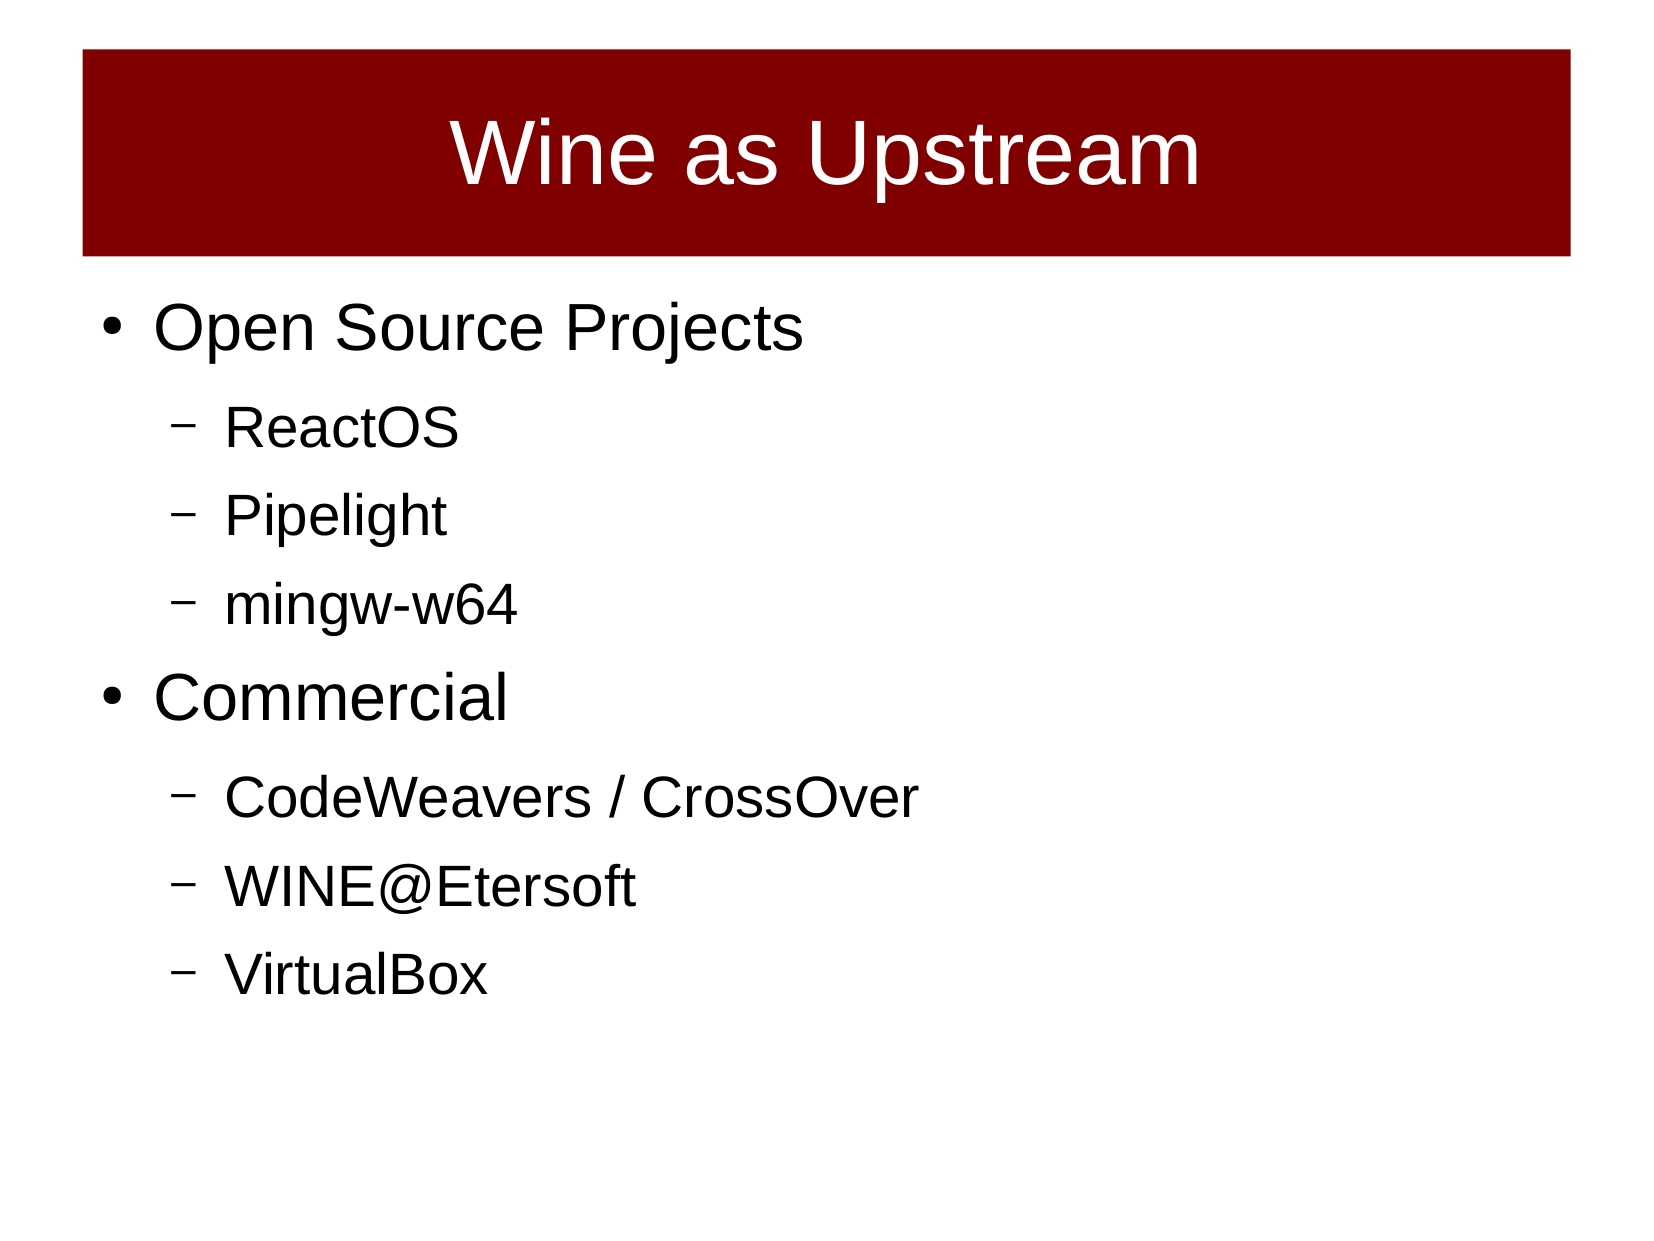

# Wine as Upstream
Open Source Projects
ReactOS
Pipelight
mingw-w64
Commercial
CodeWeavers / CrossOver
WINE@Etersoft
VirtualBox